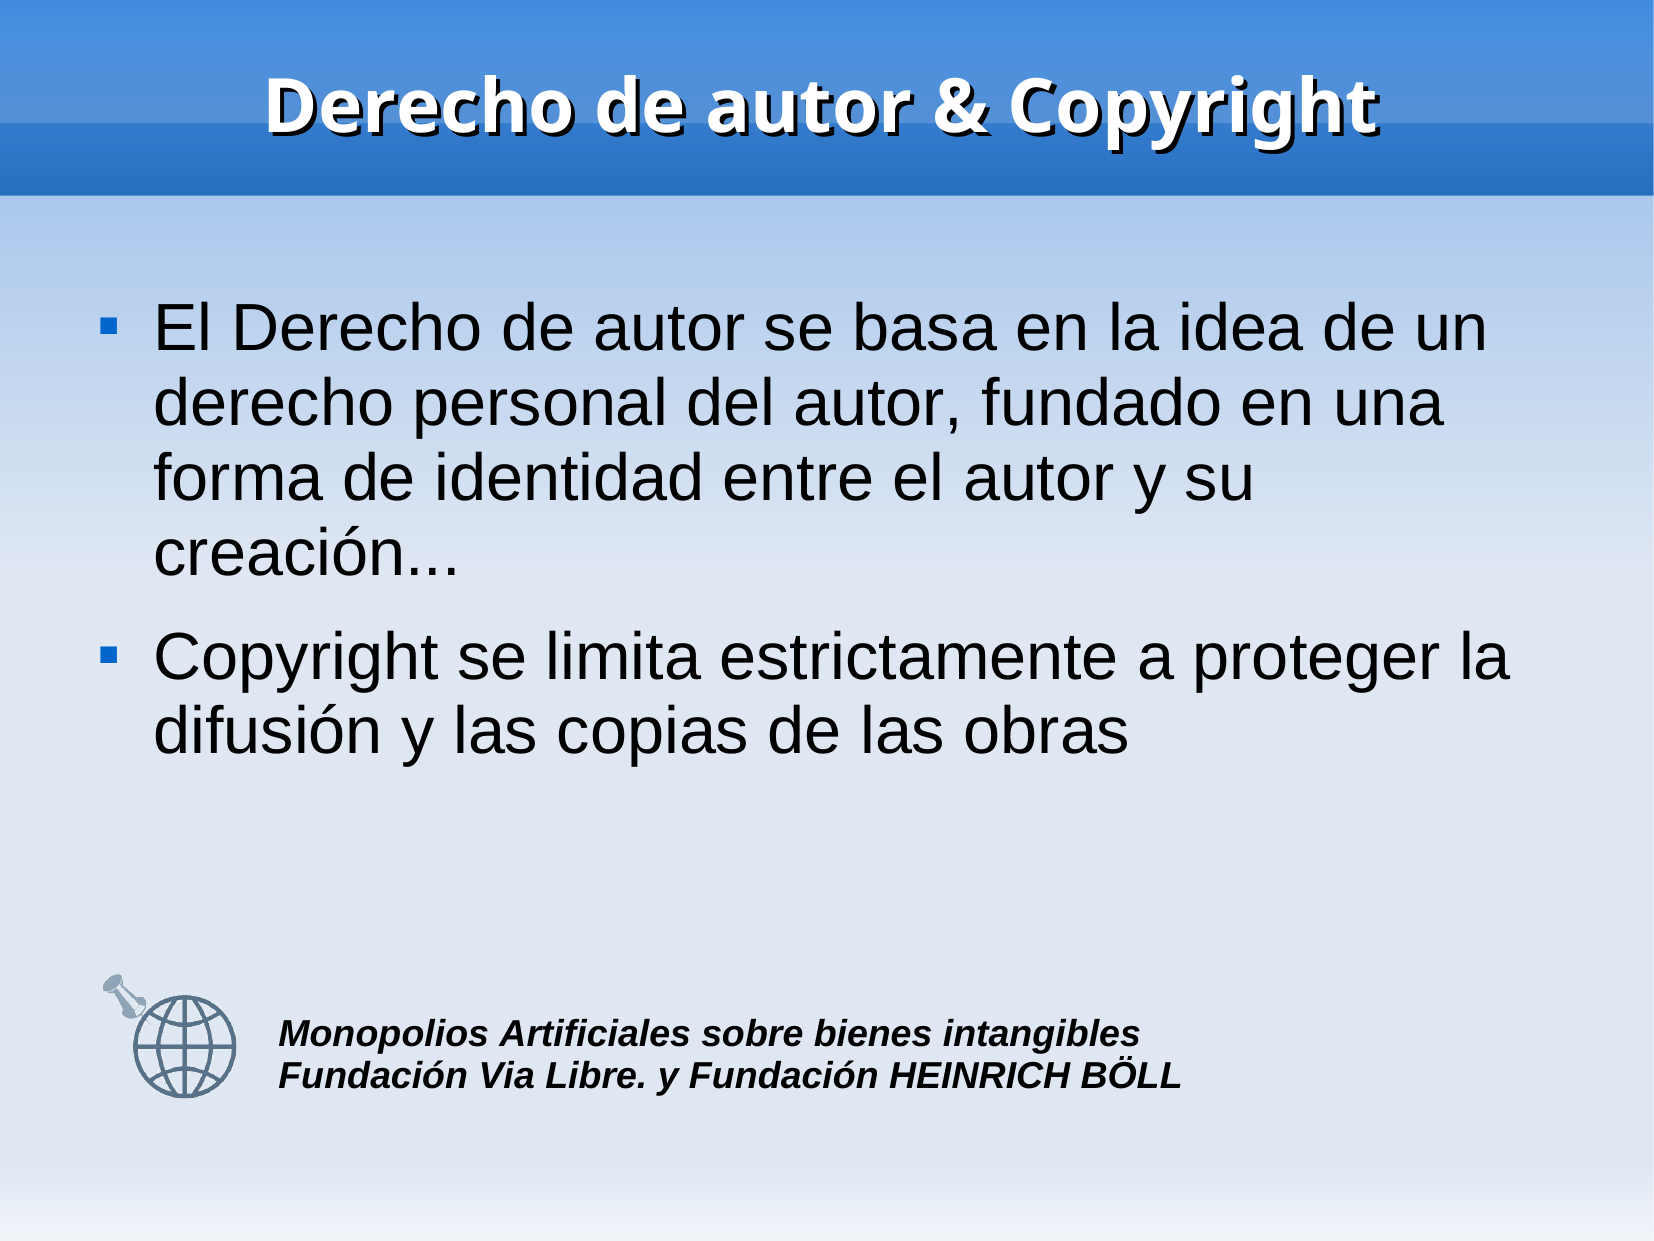

# Derecho de autor & Copyright
El Derecho de autor se basa en la idea de un derecho personal del autor, fundado en una forma de identidad entre el autor y su creación...
Copyright se limita estrictamente a proteger la difusión y las copias de las obras
Monopolios Artificiales sobre bienes intangibles
Fundación Via Libre. y Fundación HEINRICH BÖLL